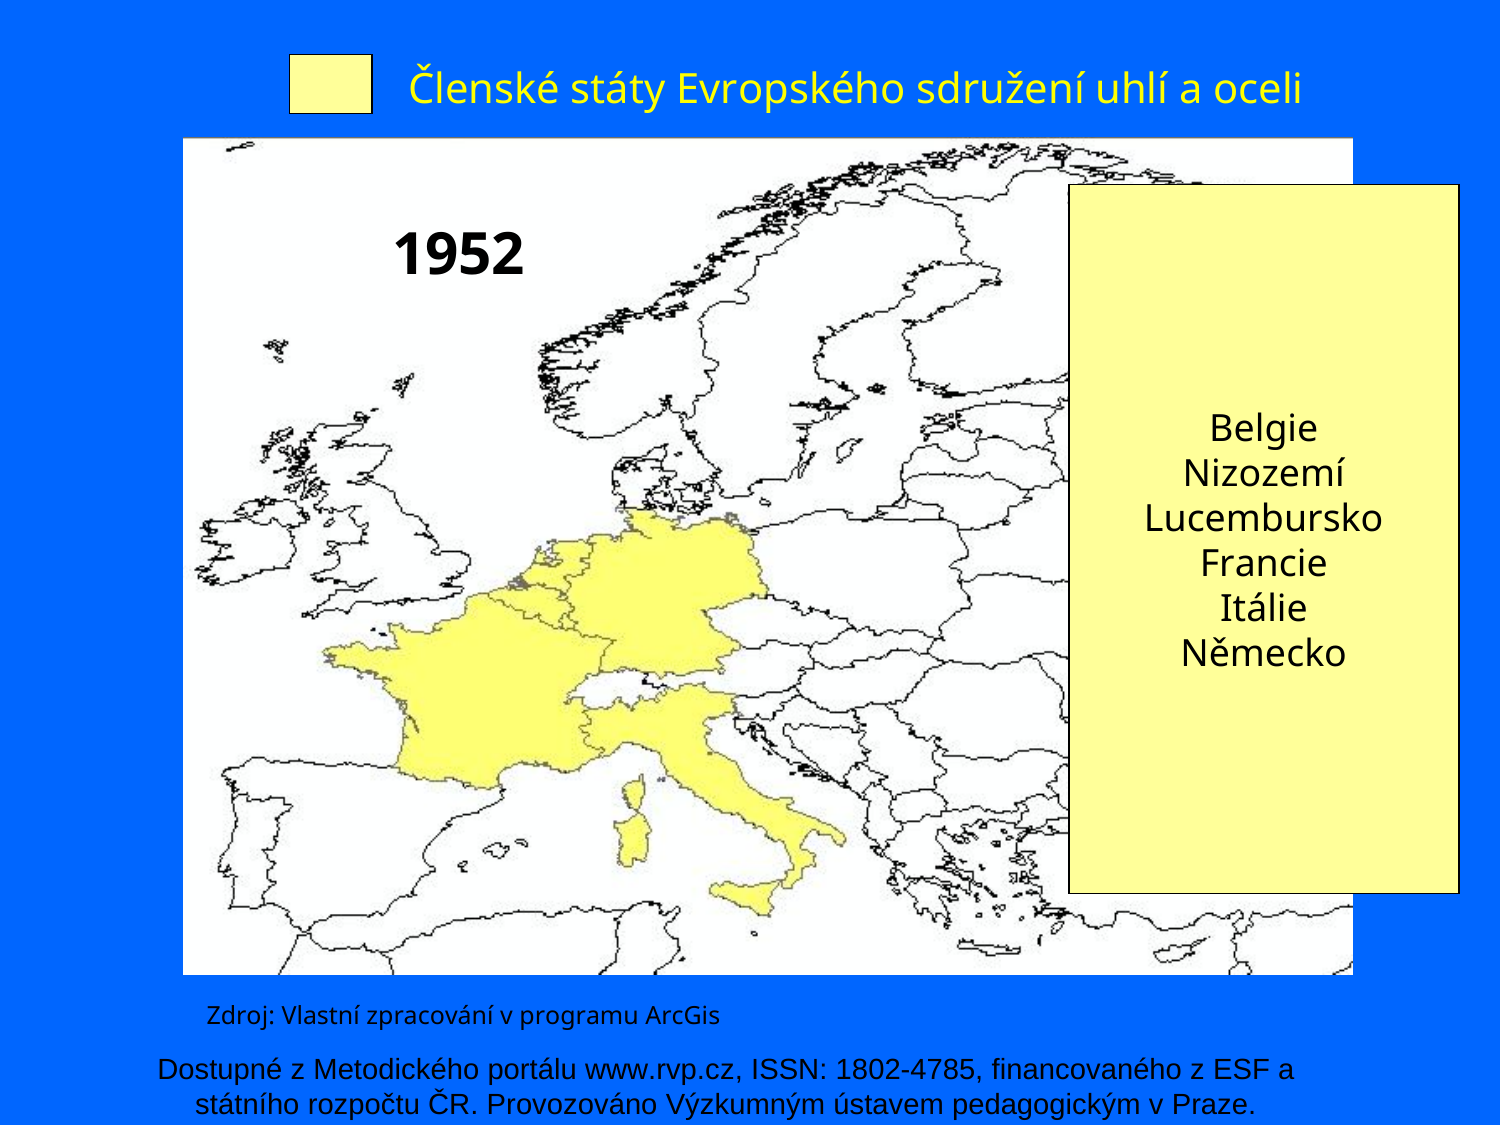

Členské státy Evropského sdružení uhlí a oceli
Belgie
Nizozemí
Lucembursko
Francie
Itálie
Německo
1952
Zdroj: Vlastní zpracování v programu ArcGis
Dostupné z Metodického portálu www.rvp.cz, ISSN: 1802-4785, financovaného z ESF a státního rozpočtu ČR. Provozováno Výzkumným ústavem pedagogickým v Praze.